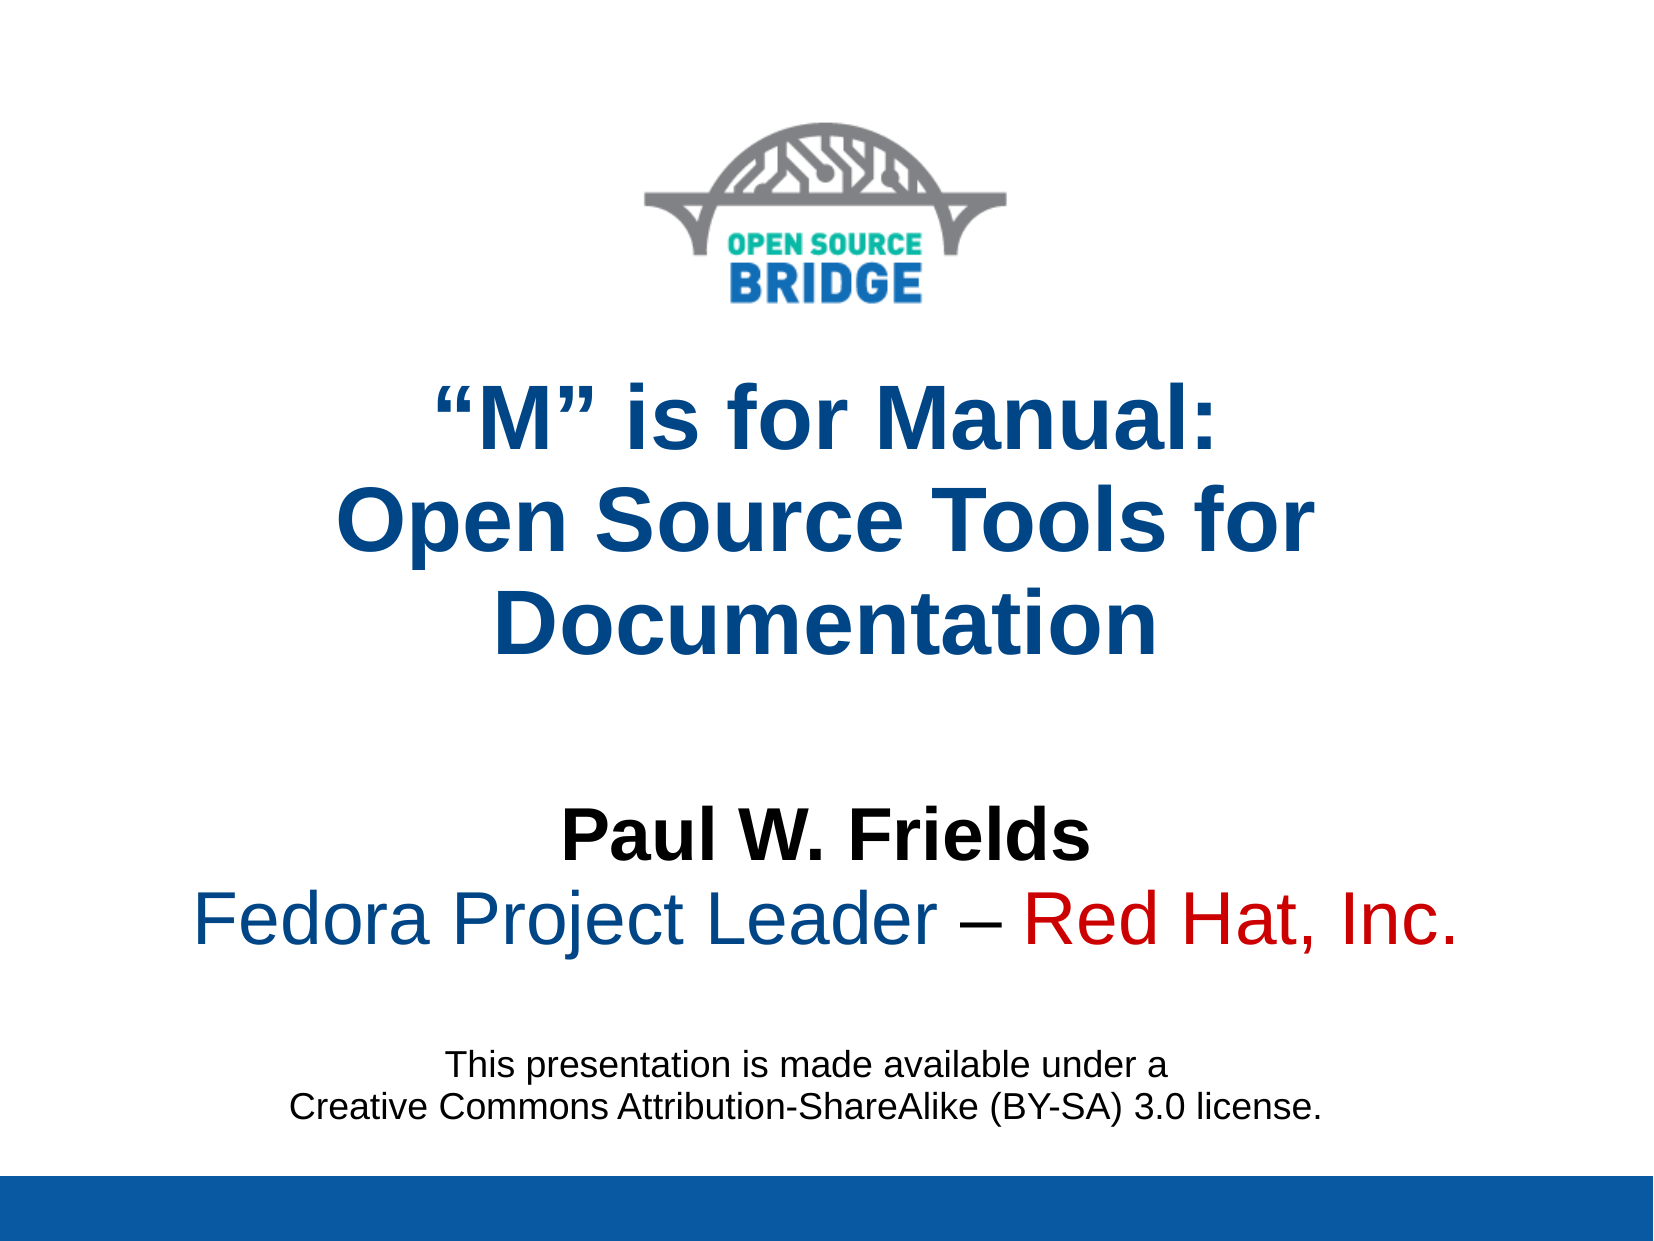

# “M” is for Manual: Open Source Tools for Documentation
Paul W. Frields
Fedora Project Leader – Red Hat, Inc.
This presentation is made available under a
Creative Commons Attribution-ShareAlike (BY-SA) 3.0 license.